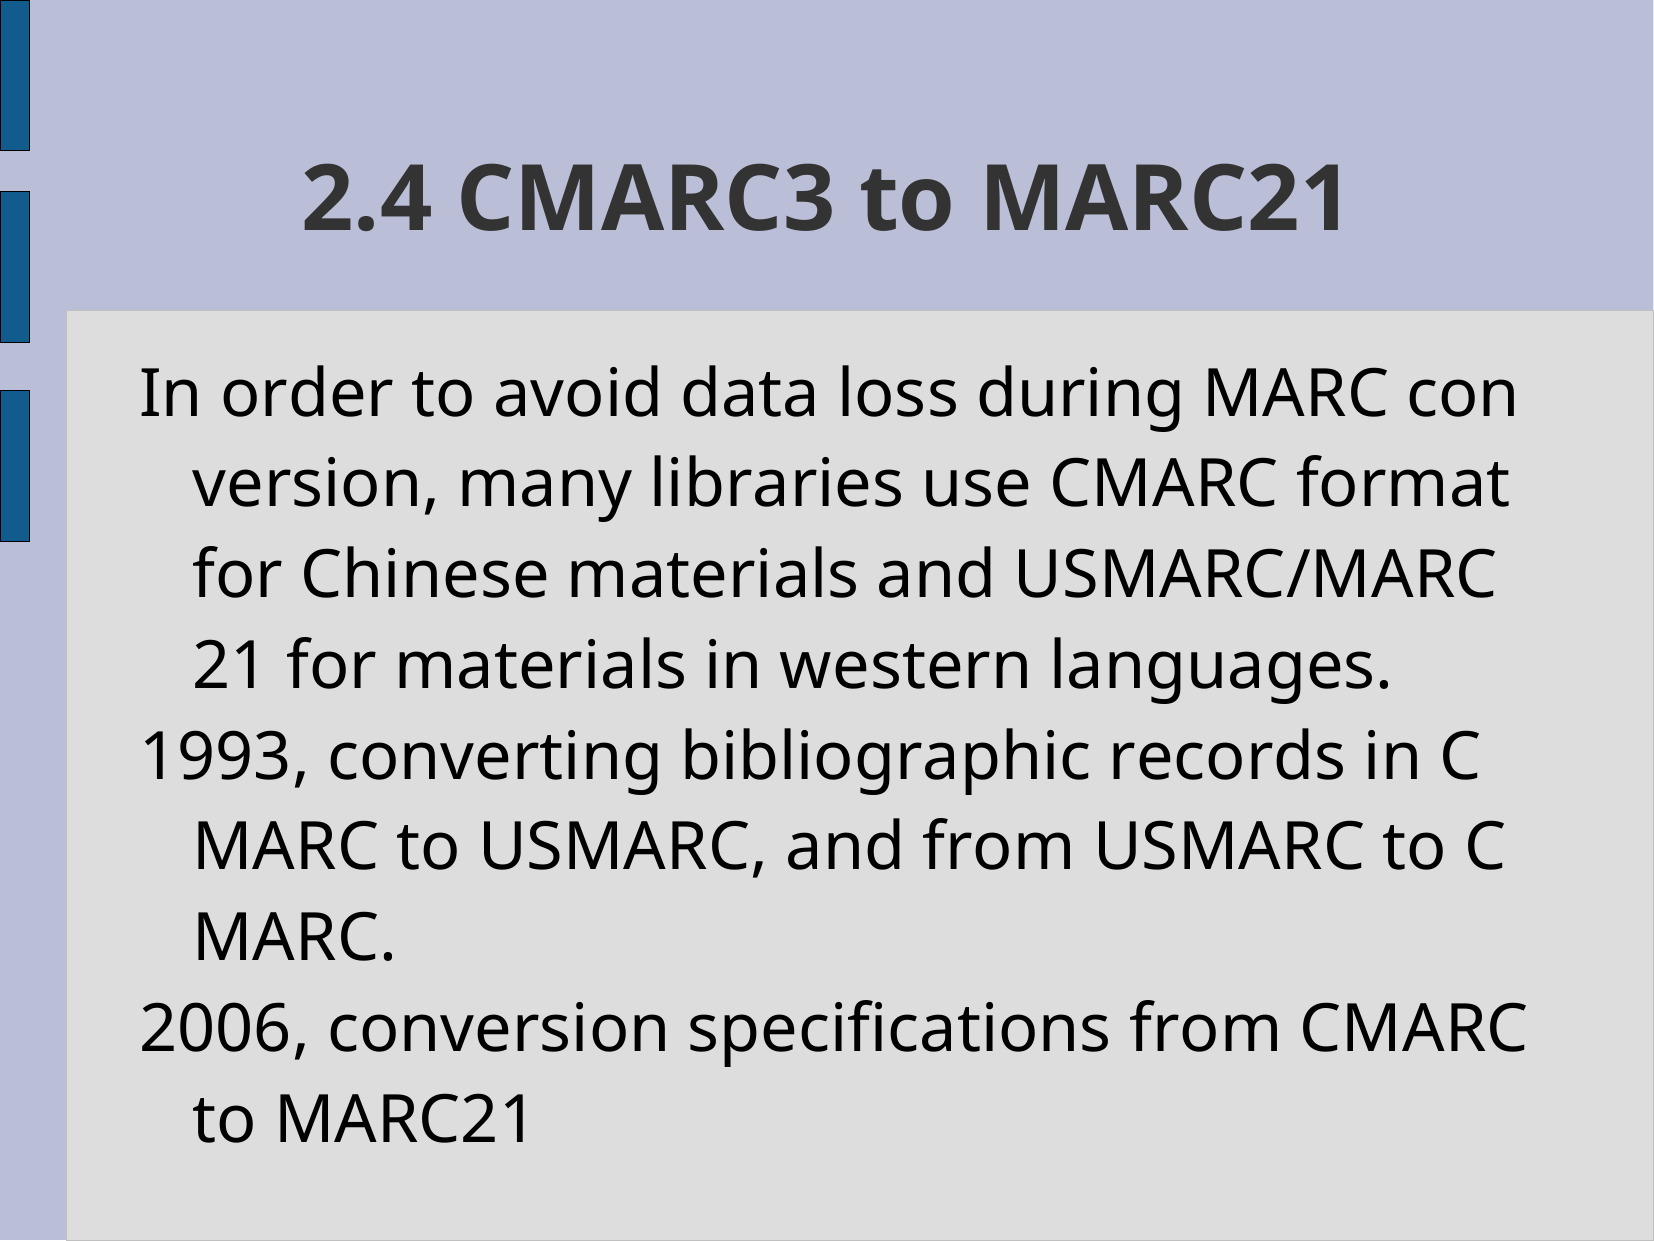

# 2.4 CMARC3 to MARC21
In order to avoid data loss during MARC conversion, many libraries use CMARC format for Chinese materials and USMARC/MARC 21 for materials in western languages.
1993, converting bibliographic records in CMARC to USMARC, and from USMARC to CMARC.
2006, conversion specifications from CMARC to MARC21